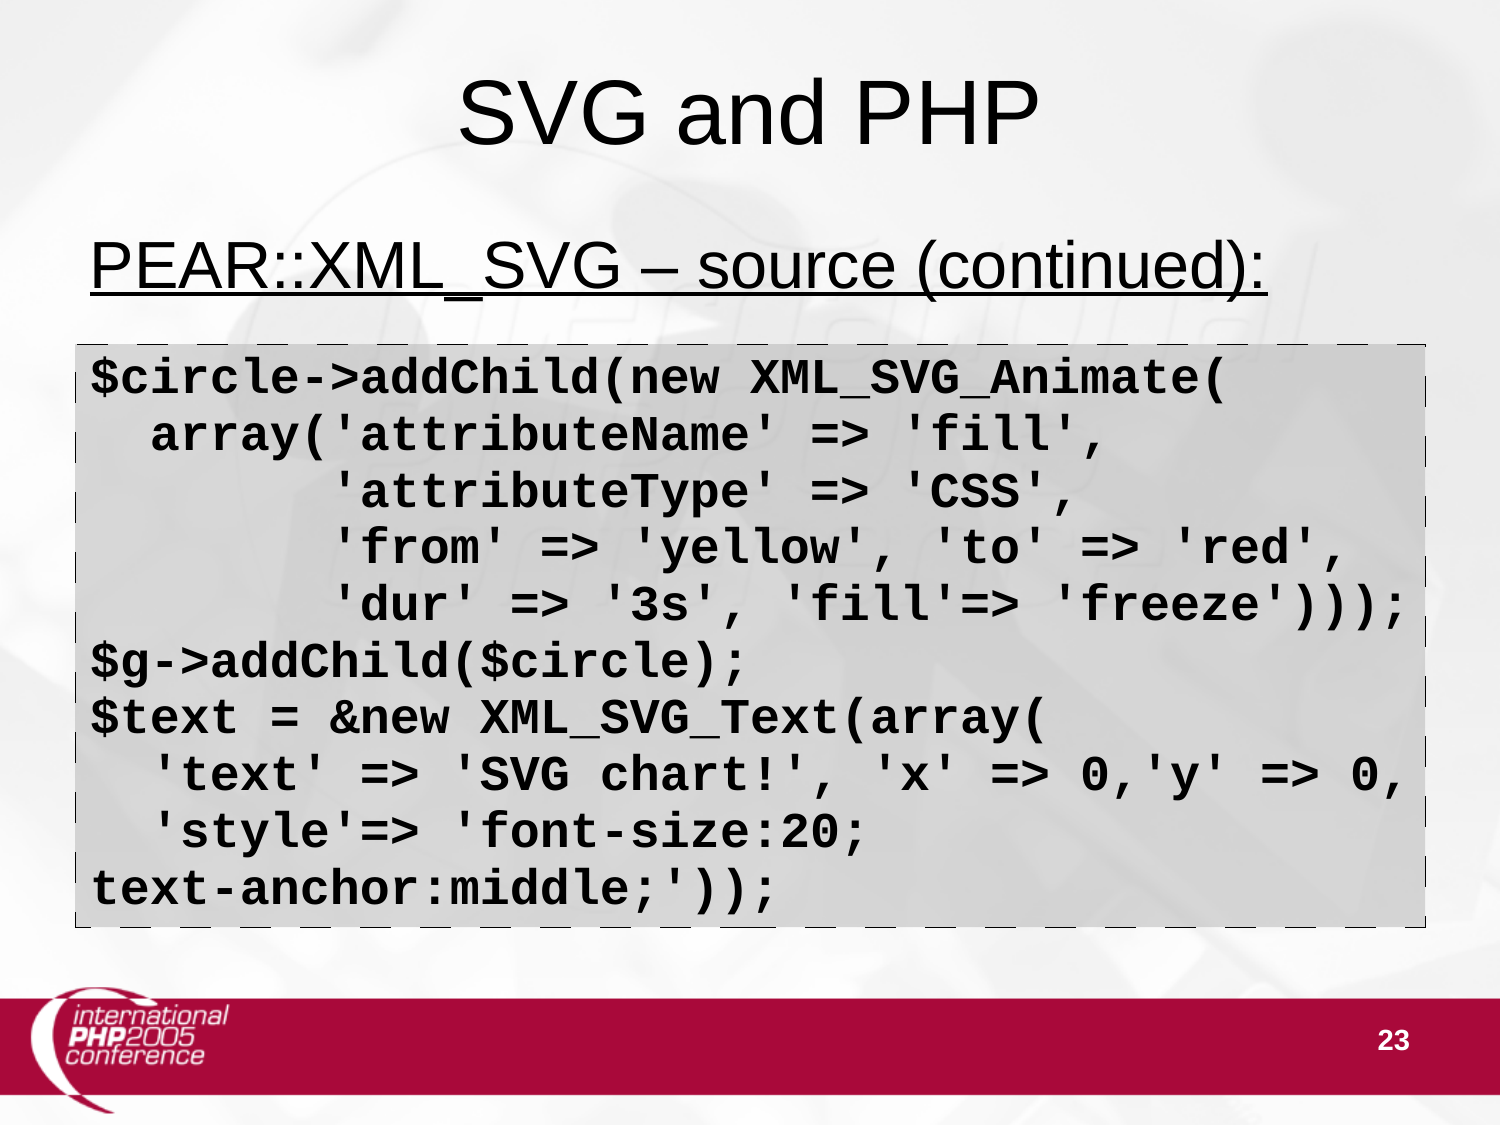

# SVG and PHP
PEAR::XML_SVG – source (continued):
$circle->addChild(new XML_SVG_Animate(
 array('attributeName' => 'fill',
 'attributeType' => 'CSS',
 'from' => 'yellow', 'to' => 'red',
 'dur' => '3s', 'fill'=> 'freeze')));
$g->addChild($circle);
$text = &new XML_SVG_Text(array(
 'text' => 'SVG chart!', 'x' => 0,'y' => 0,
 'style'=> 'font-size:20;
text-anchor:middle;'));
23